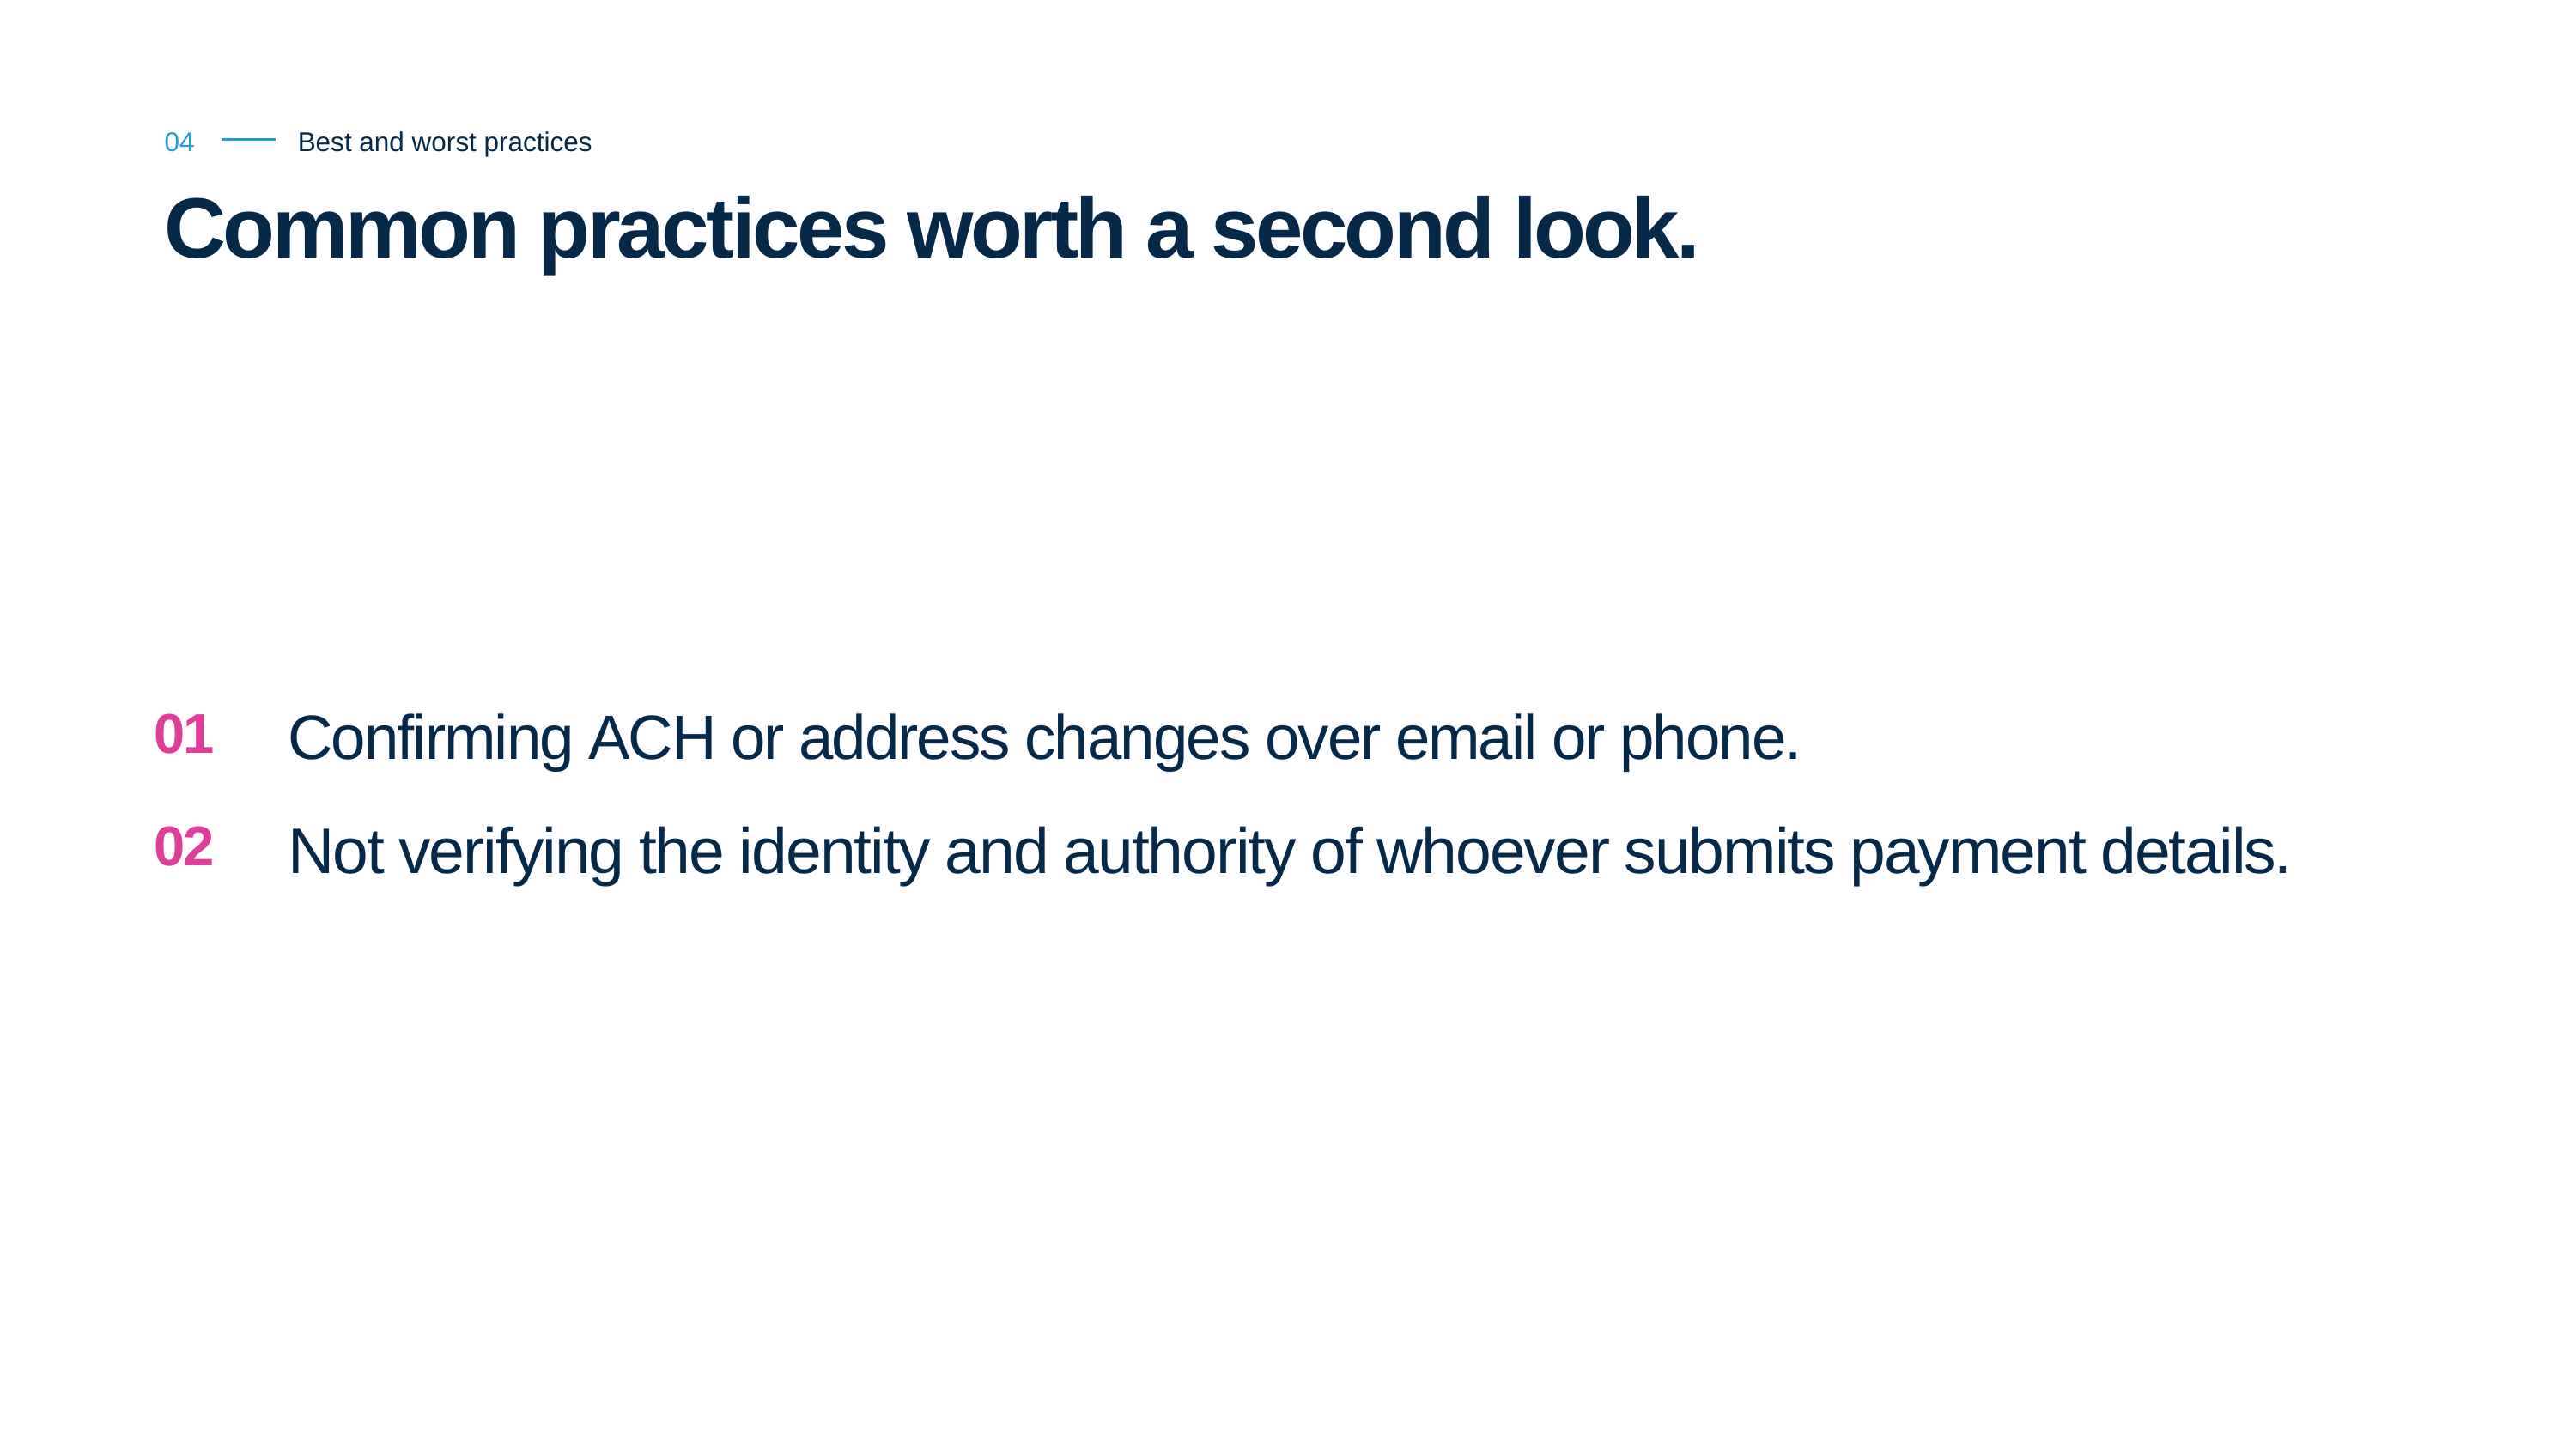

04
Best and worst practices
Common practices worth a second look.
01
Confirming ACH or address changes over email or phone.
02
Not verifying the identity and authority of whoever submits payment details.